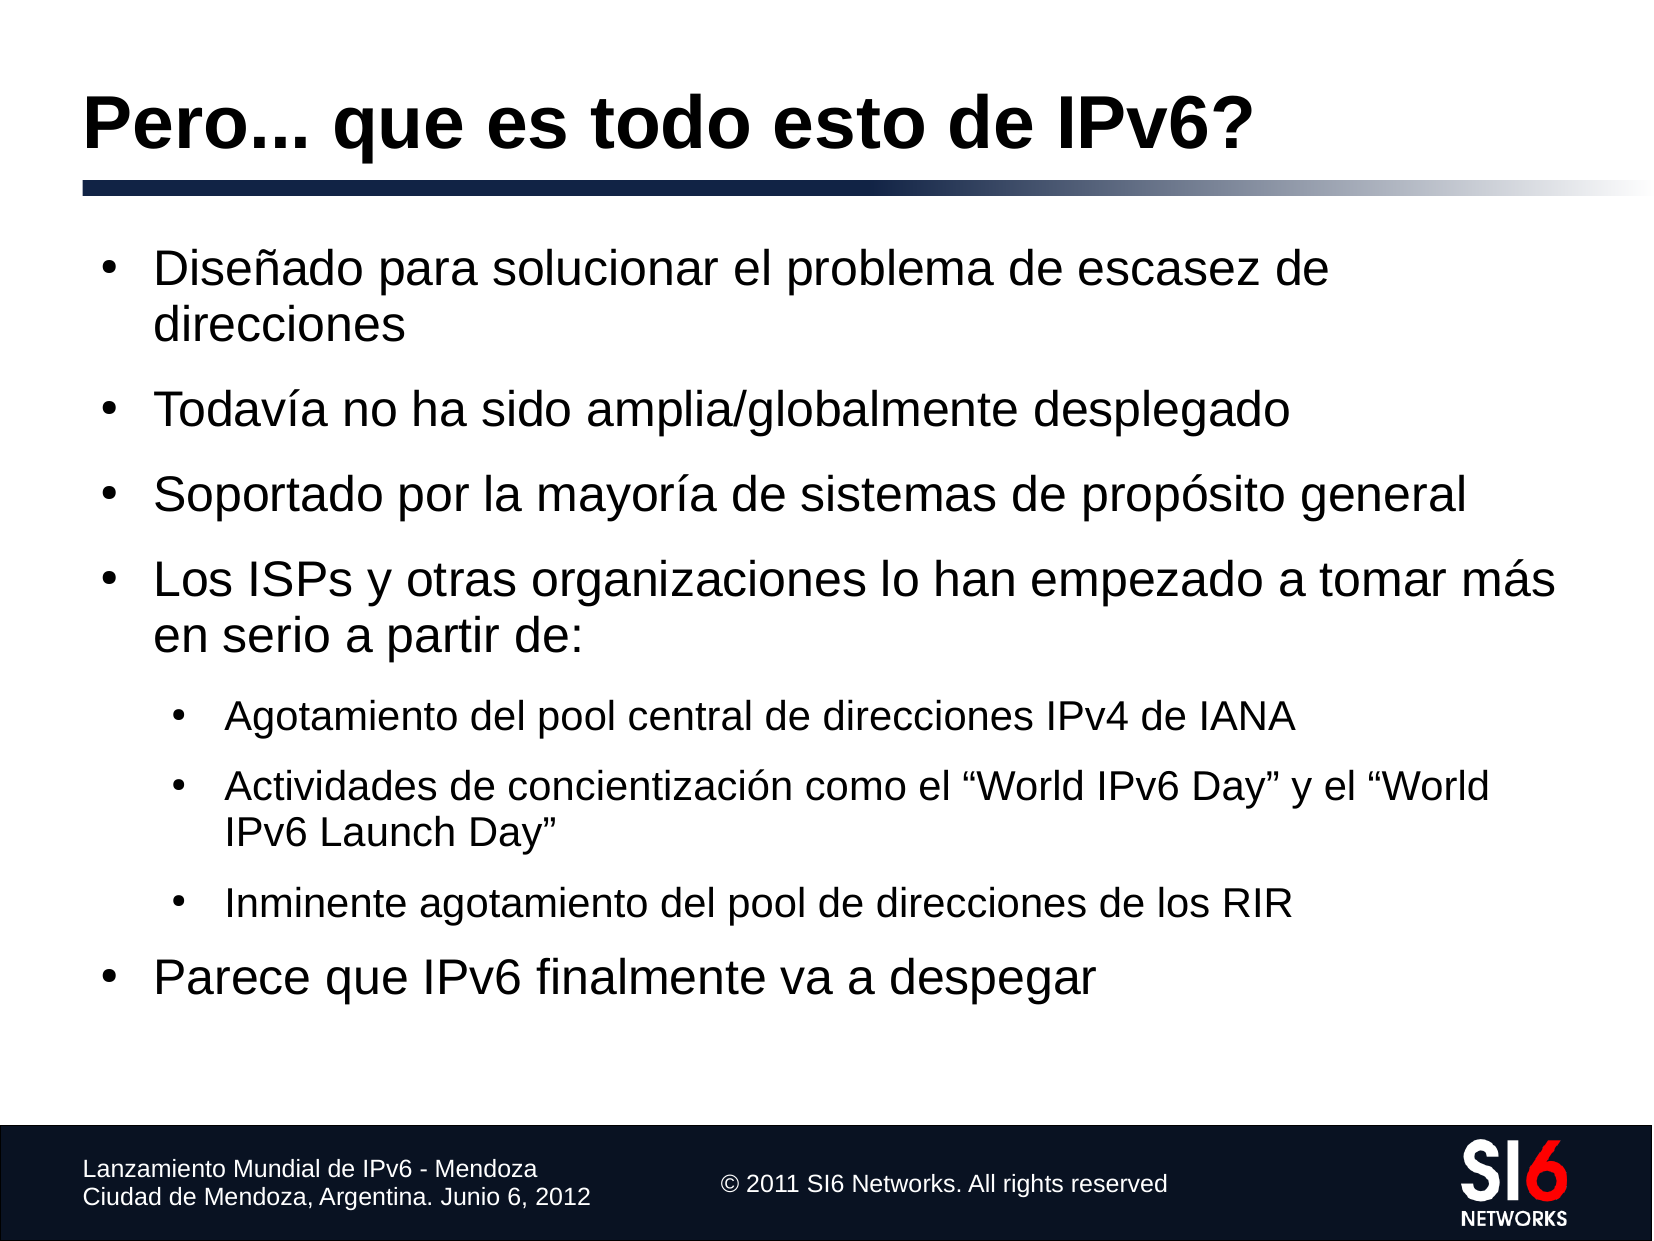

# Pero... que es todo esto de IPv6?
Diseñado para solucionar el problema de escasez de direcciones
Todavía no ha sido amplia/globalmente desplegado
Soportado por la mayoría de sistemas de propósito general
Los ISPs y otras organizaciones lo han empezado a tomar más en serio a partir de:
Agotamiento del pool central de direcciones IPv4 de IANA
Actividades de concientización como el “World IPv6 Day” y el “World IPv6 Launch Day”
Inminente agotamiento del pool de direcciones de los RIR
Parece que IPv6 finalmente va a despegar
Congreso de Seguridad en Computo 2011